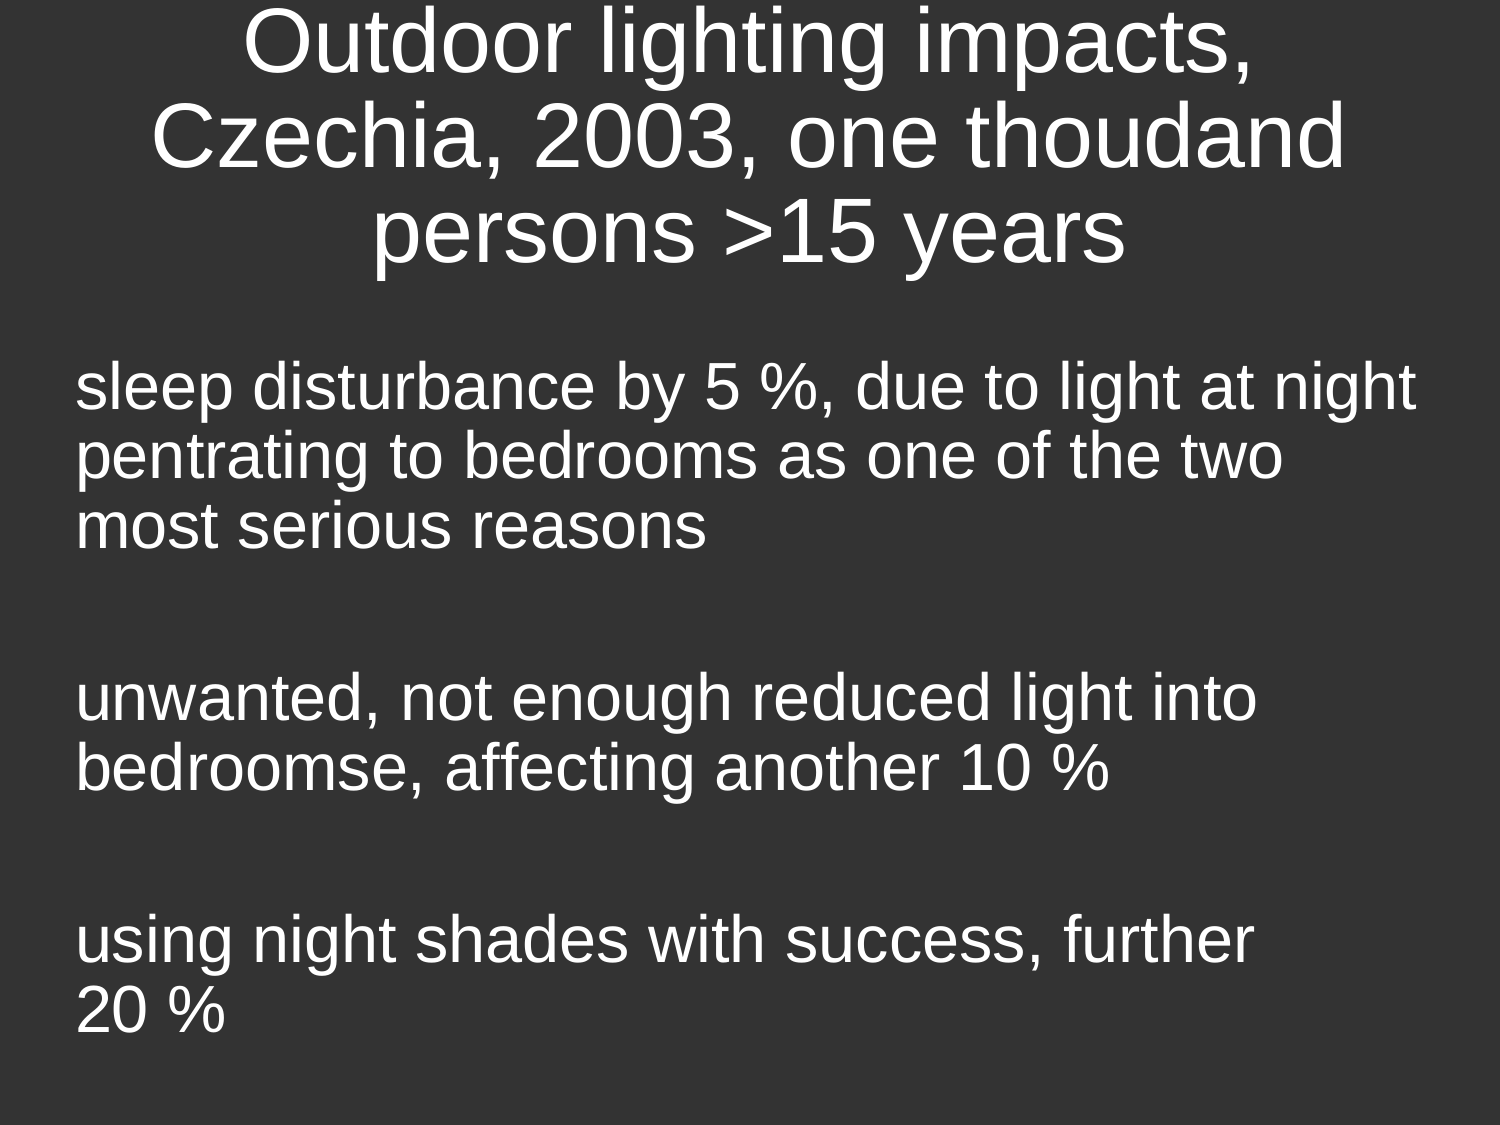

# Outdoor lighting impacts, Czechia, 2003, one thoudand persons >15 years
sleep disturbance by 5 %, due to light at night pentrating to bedrooms as one of the two most serious reasons
unwanted, not enough reduced light into bedroomse, affecting another 10 %
using night shades with success, further 20 %